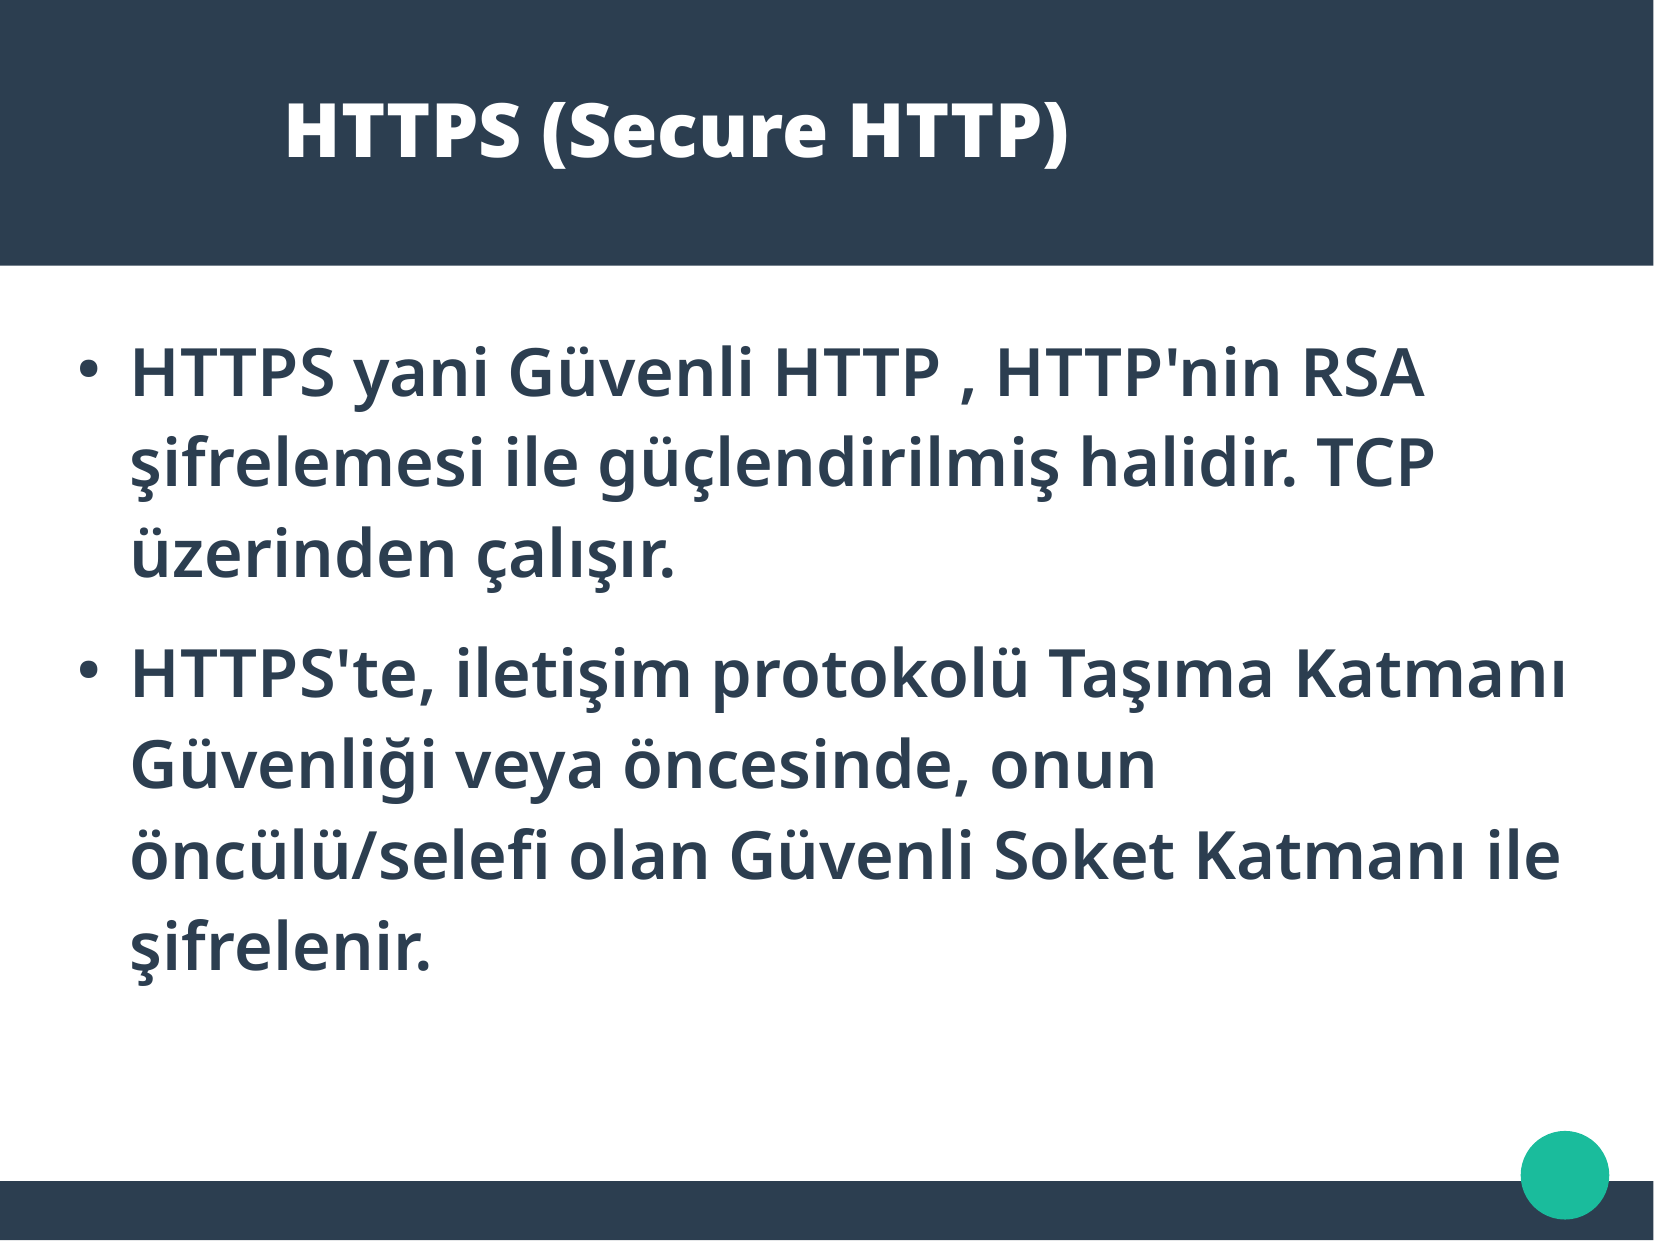

# HTTPS (Secure HTTP)
HTTPS yani Güvenli HTTP , HTTP'nin RSA şifrelemesi ile güçlendirilmiş halidir. TCP üzerinden çalışır.
HTTPS'te, iletişim protokolü Taşıma Katmanı Güvenliği veya öncesinde, onun öncülü/selefi olan Güvenli Soket Katmanı ile şifrelenir.